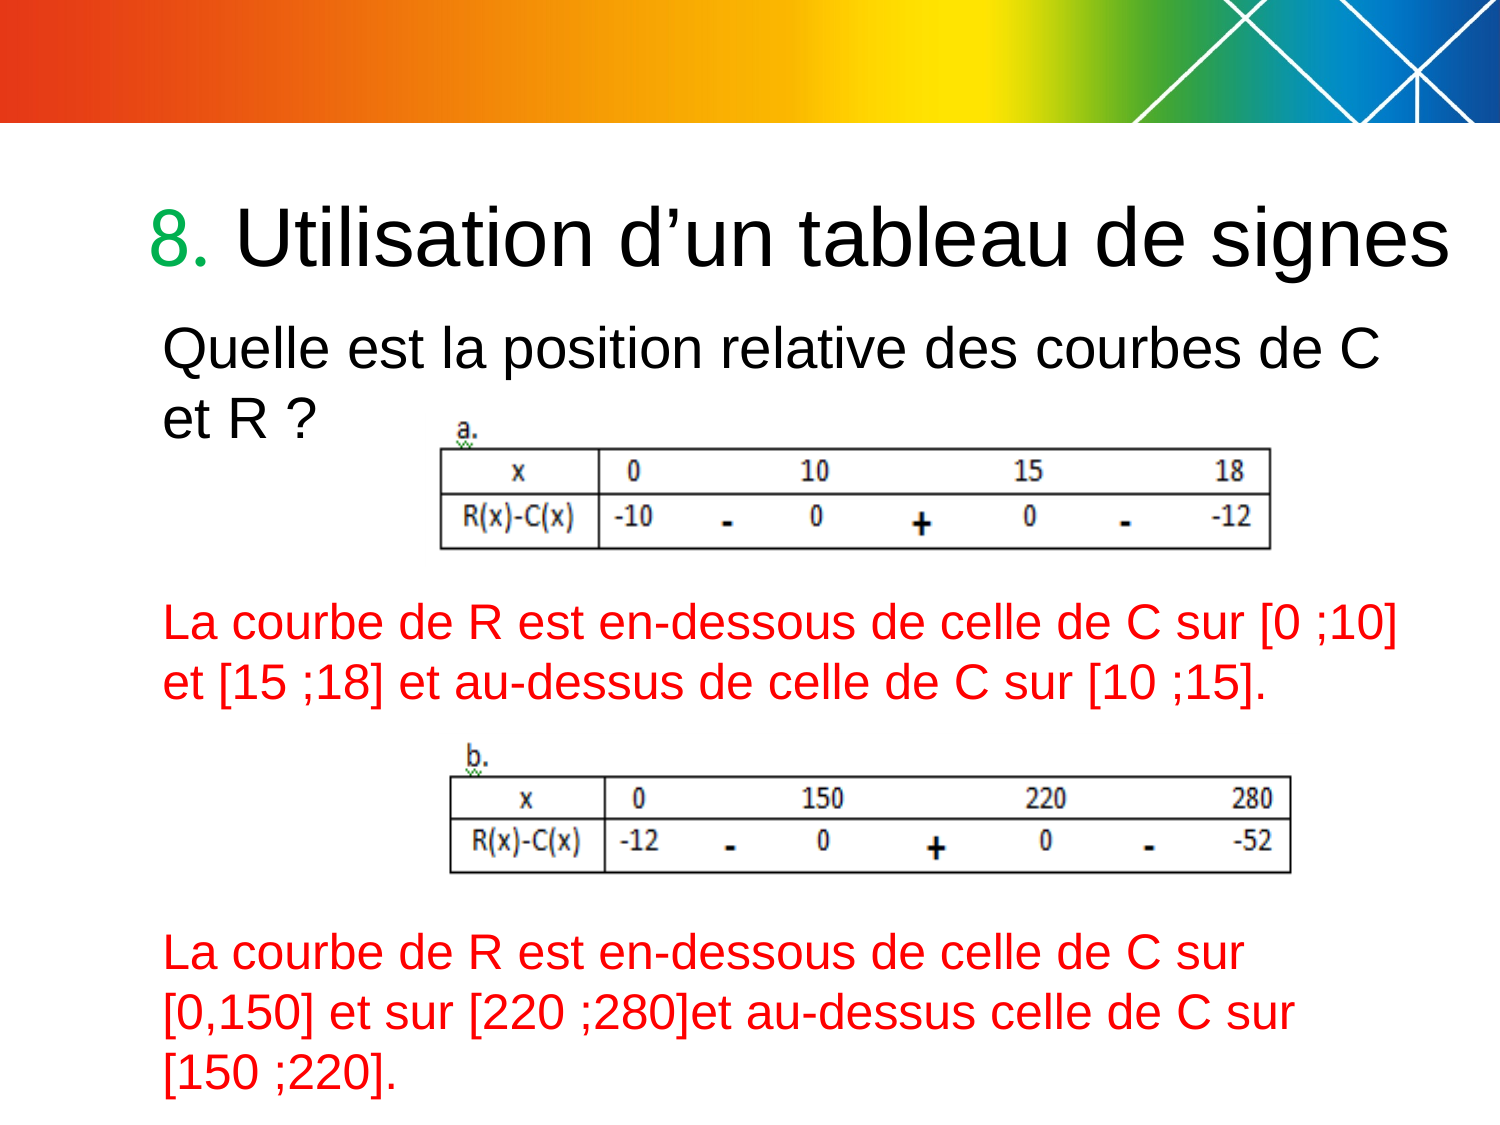

8. Utilisation d’un tableau de signes
Quelle est la position relative des courbes de C et R ?
La courbe de R est en-dessous de celle de C sur [0 ;10] et [15 ;18] et au-dessus de celle de C sur [10 ;15].
La courbe de R est en-dessous de celle de C sur [0,150] et sur [220 ;280]et au-dessus celle de C sur [150 ;220].